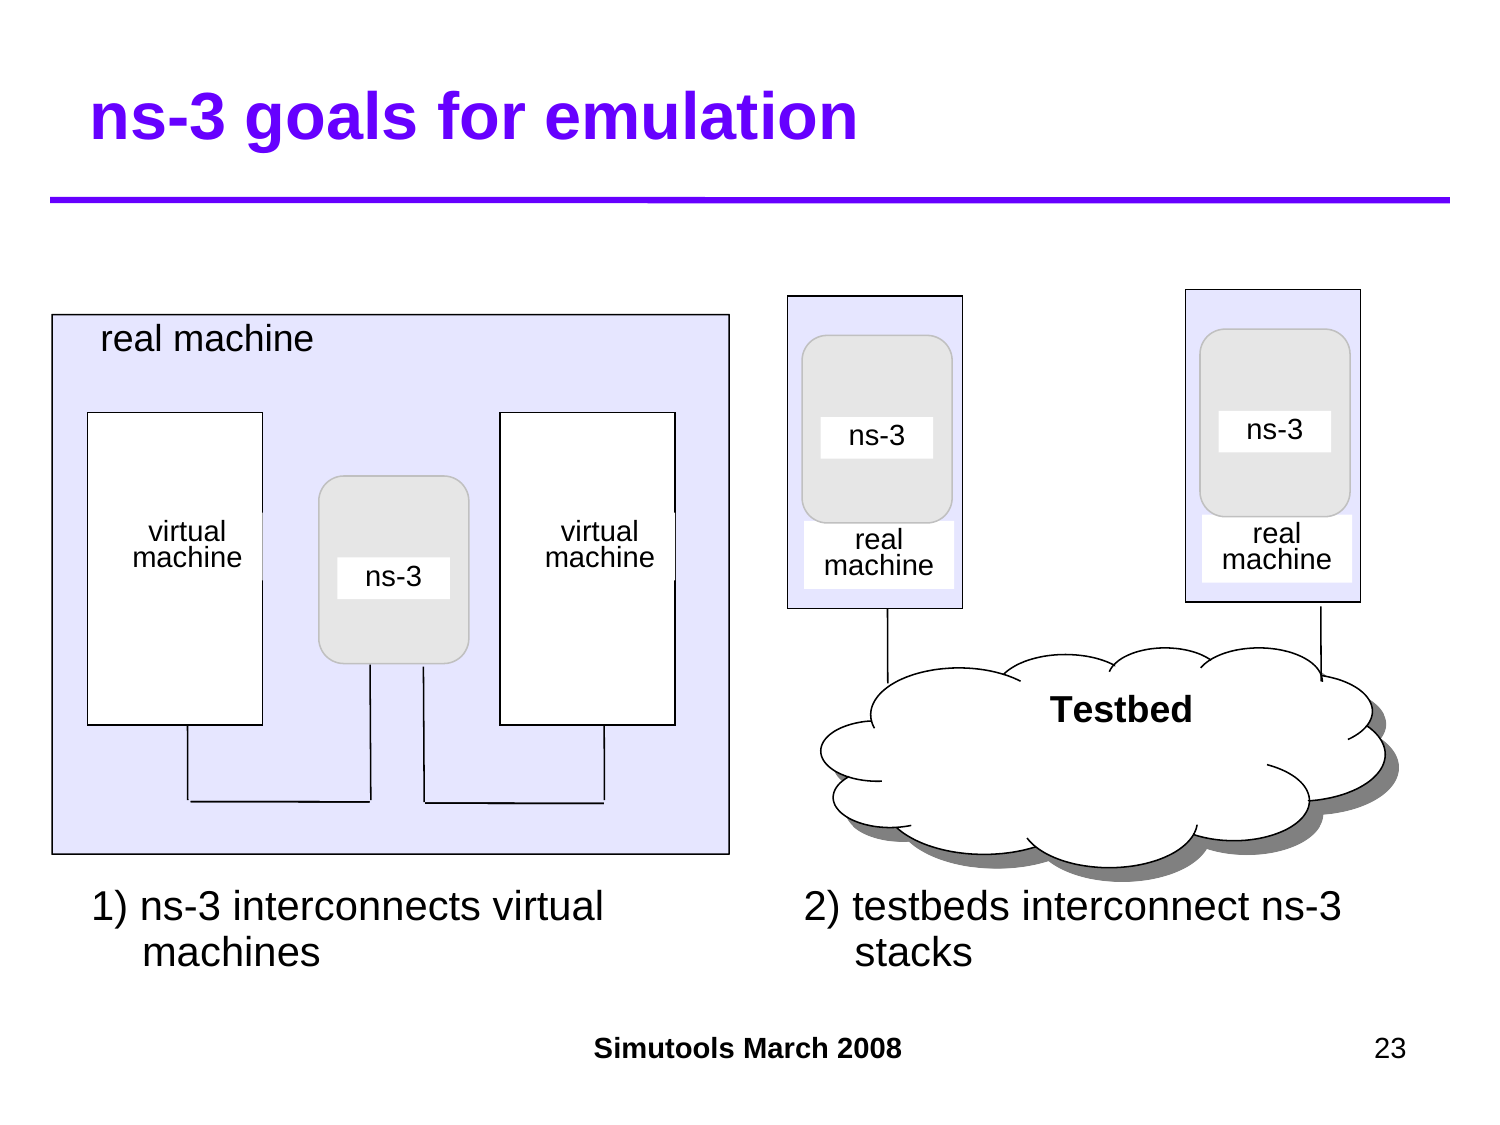

# ns-3 goals for emulation
real machine
ns-3
virtual
machine
virtual
machine
ns-3
real
machine
real
machine
ns-3
 Testbed
1) ns-3 interconnects virtual machines
2) testbeds interconnect ns-3 stacks
23